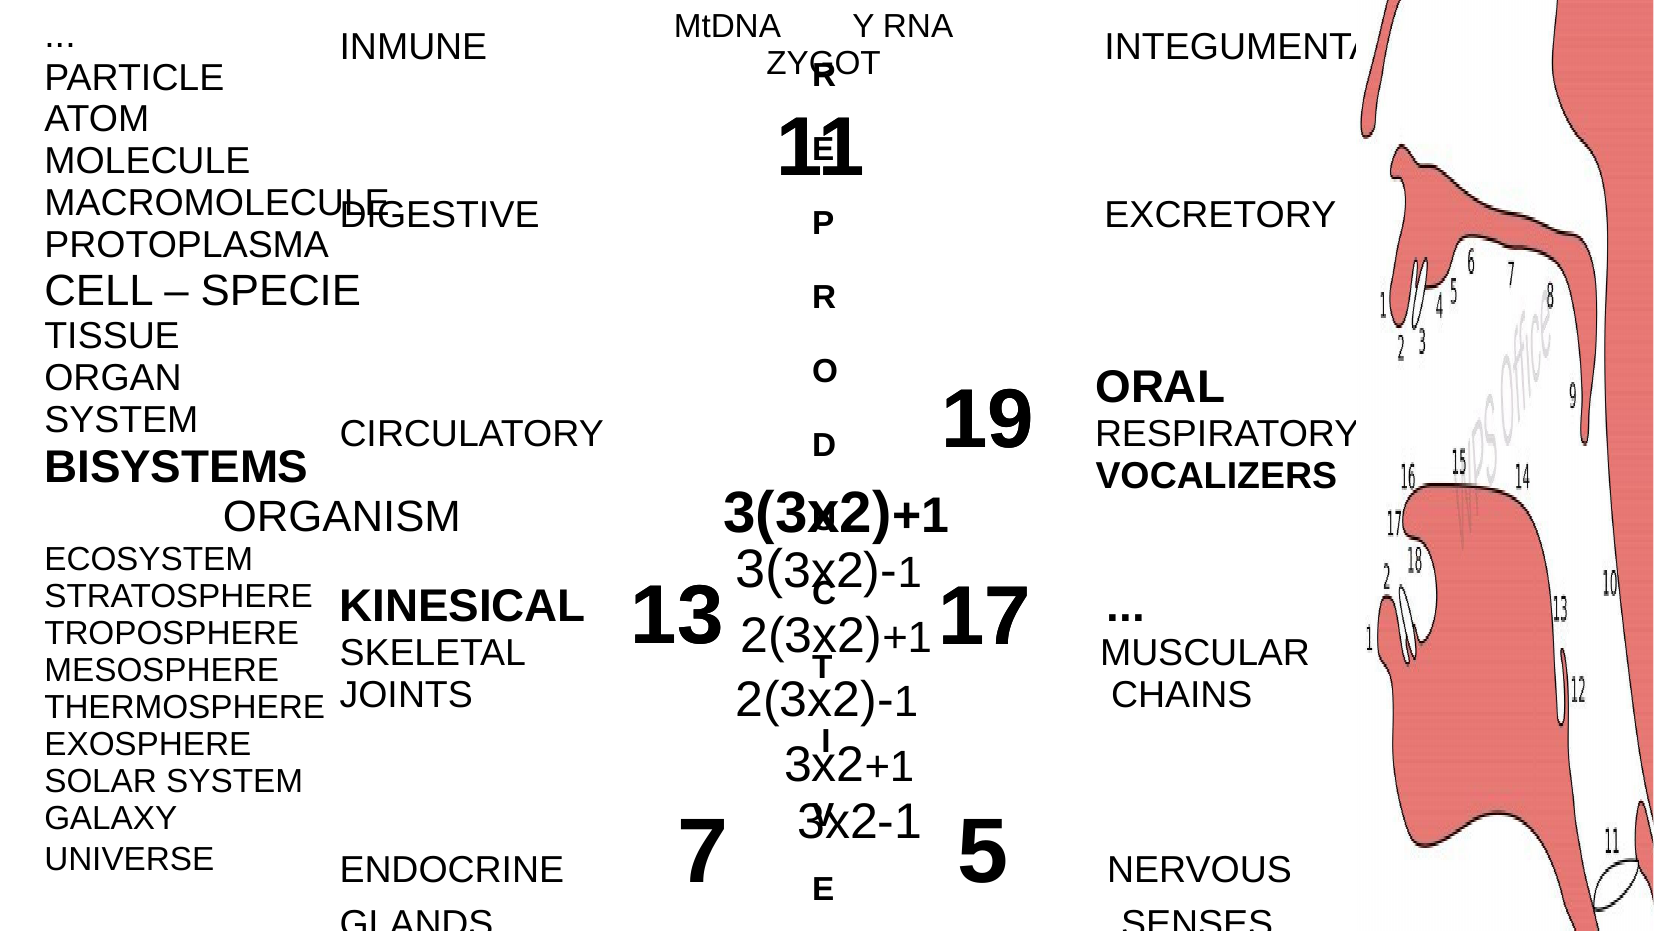

MtDNA Y RNA
 ZYGOT
...
PARTICLE
ATOM
MOLECULE
MACROMOLECULE
PROTOPLASMA
CELL – SPECIE
TISSUE
ORGAN
SYSTEM
BISYSTEMS
 ORGANISM
ECOSYSTEM
STRATOSPHERE
TROPOSPHERE
MESOSPHERE
THERMOSPHERE
EXOSPHERE
SOLAR SYSTEM
GALAXY
UNIVERSE
INMUNE INTEGUMENTARY
DIGESTIVE EXCRETORY
 ORAL
CIRCULATORY RESPIRATORY
 VOCALIZERS
KINESICAL ...
SKELETAL MUSCULAR
JOINTS CHAINS
ENDOCRINE 7 5 NERVOUS
GLANDS SENSES
R E P R O D U C T
 I V E
11
11
 2(3x2)-1
 3x2+1
 3x2-1
 3(3x2)+1
19
19
 3(3x2)-1
13
13
 17
 17
 2(3x2)+1